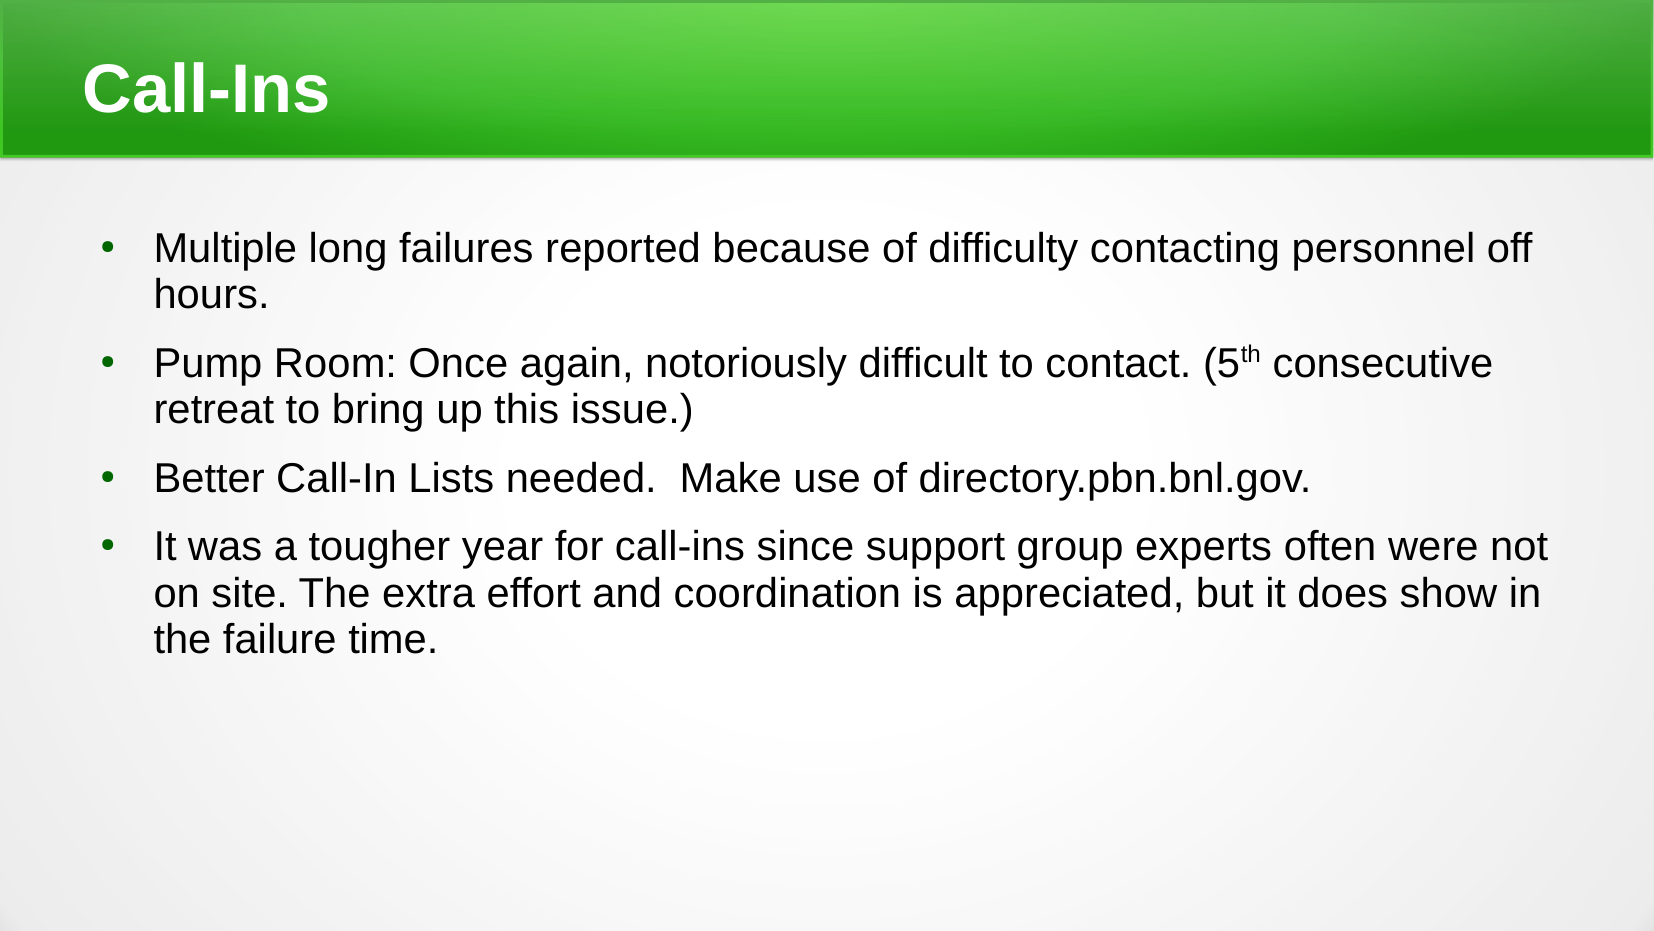

# Call-Ins
Multiple long failures reported because of difficulty contacting personnel off hours.
Pump Room: Once again, notoriously difficult to contact. (5th consecutive retreat to bring up this issue.)
Better Call-In Lists needed. Make use of directory.pbn.bnl.gov.
It was a tougher year for call-ins since support group experts often were not on site. The extra effort and coordination is appreciated, but it does show in the failure time.